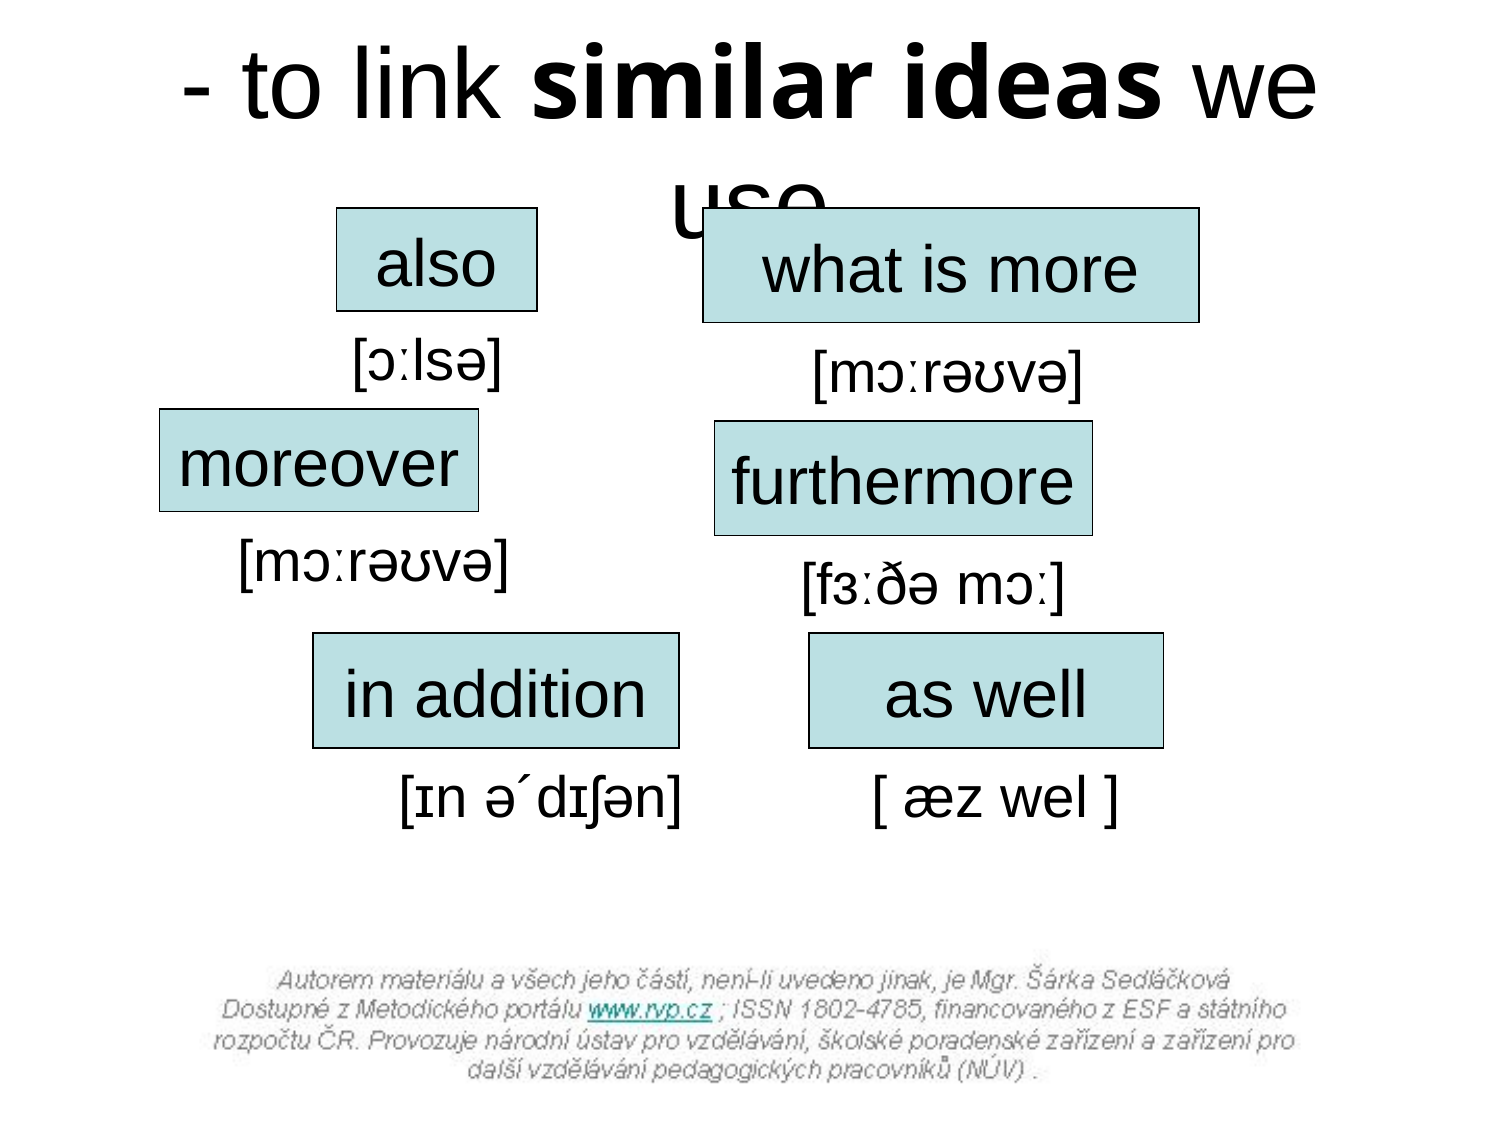

# - to link similar ideas we use
also
what is more
[ɔːlsə]
[mɔːrəʊvə]
moreover
furthermore
 [mɔːrəʊvə]
[fɜːðə mɔː]
in addition
as well
[ɪn ə´dɪʃən]
[ æz wel ]